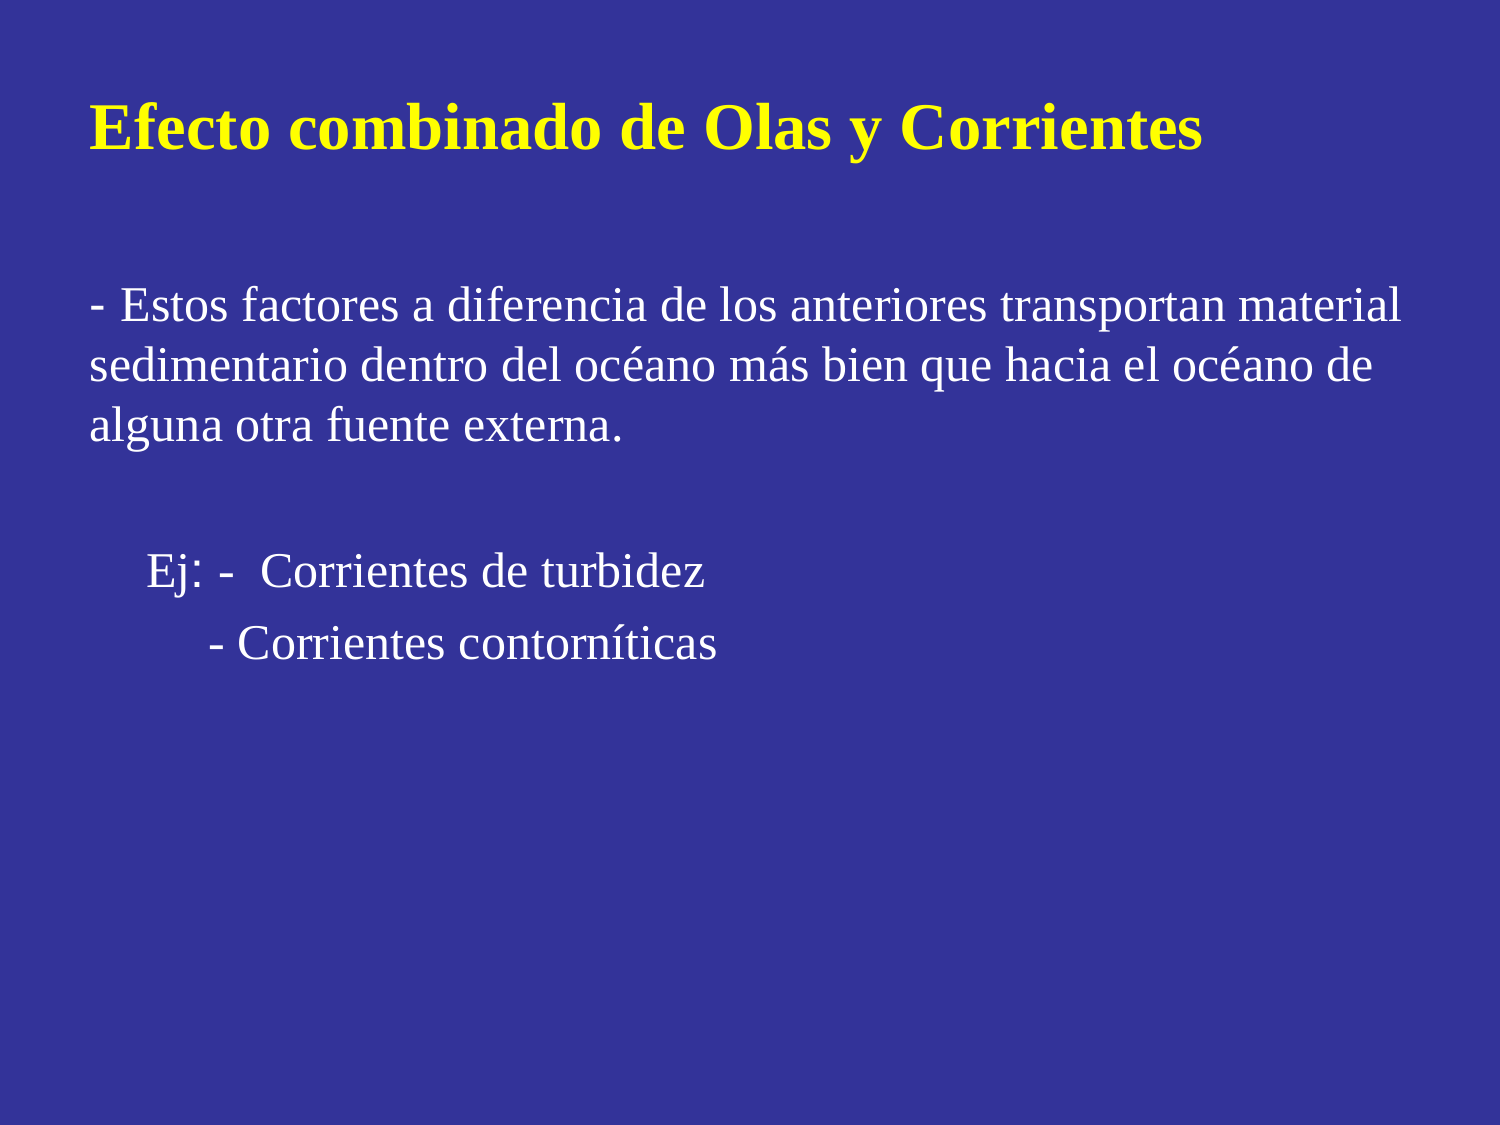

# Efecto combinado de Olas y Corrientes
- Estos factores a diferencia de los anteriores transportan material sedimentario dentro del océano más bien que hacia el océano de alguna otra fuente externa.
Ej: - Corrientes de turbidez
 - Corrientes contorníticas